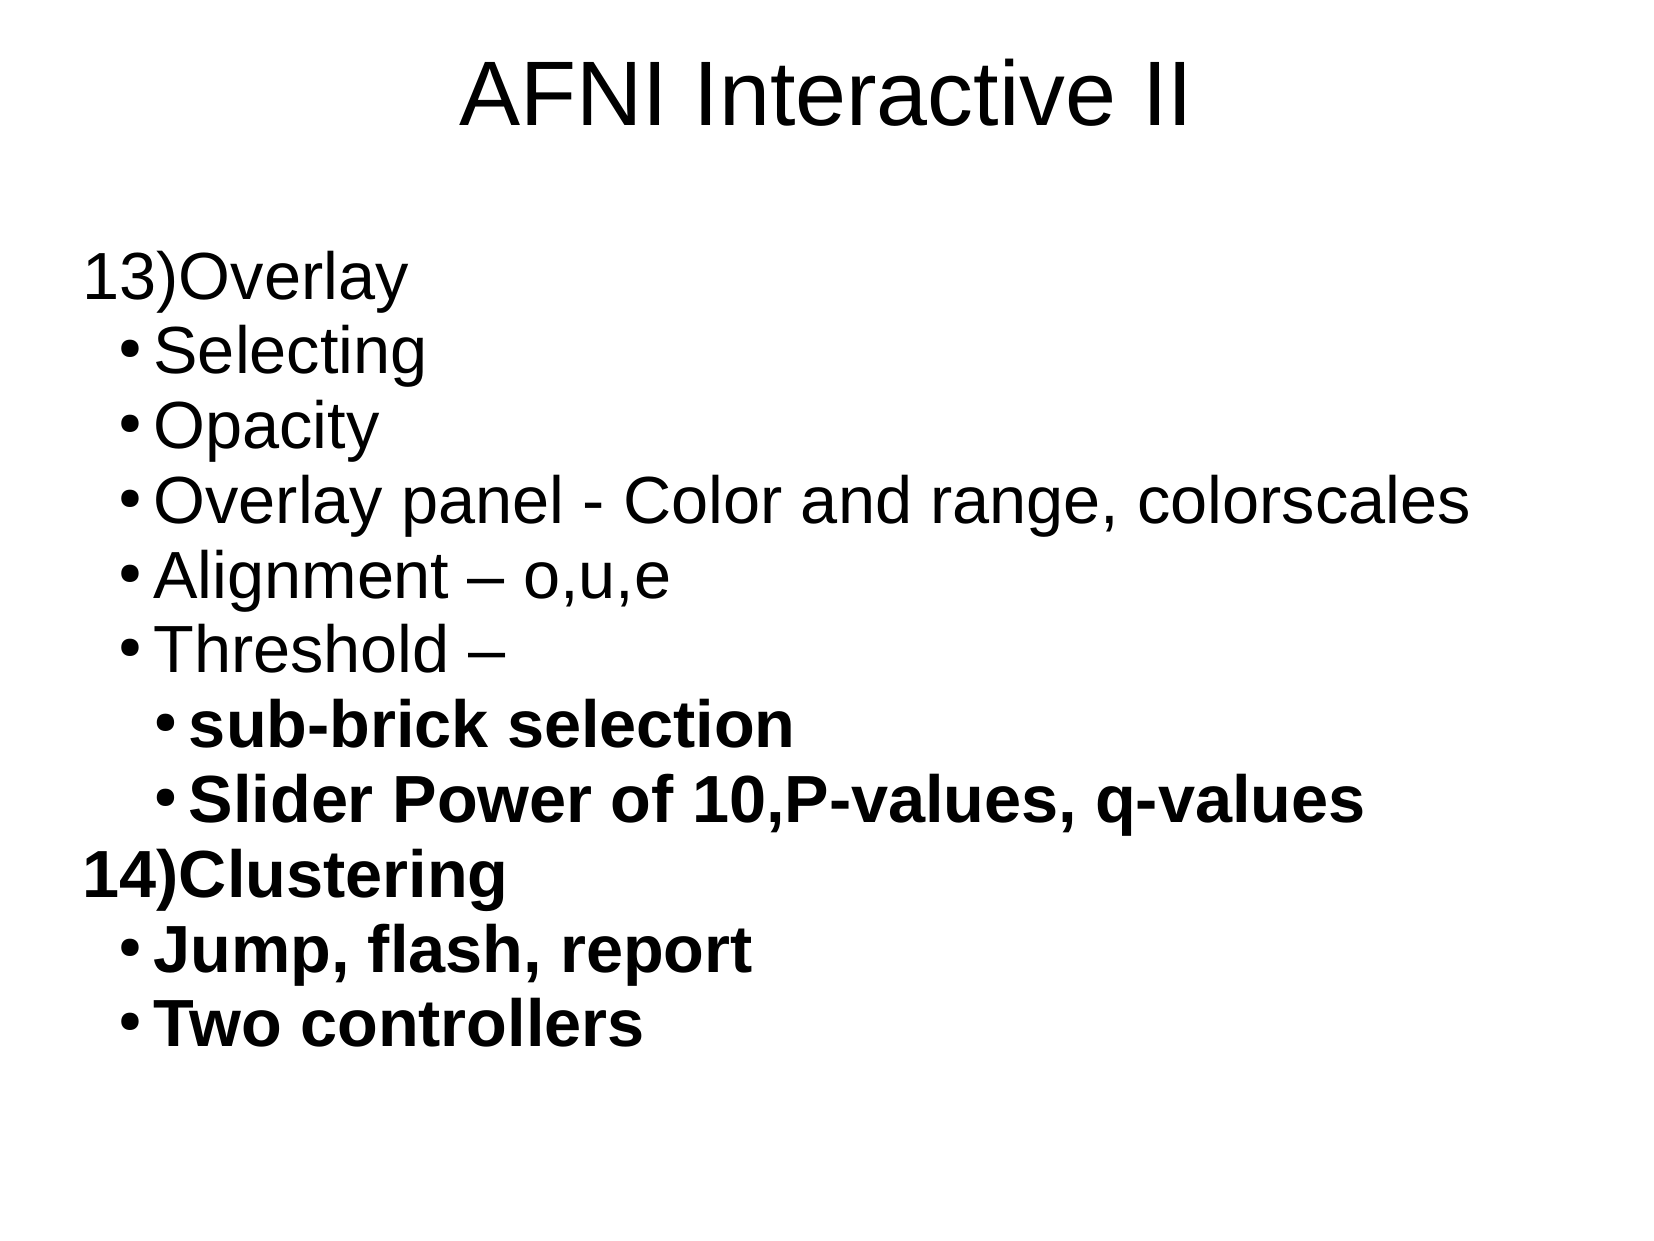

# AFNI Interactive II
Overlay
Selecting
Opacity
Overlay panel - Color and range, colorscales
Alignment – o,u,e
Threshold –
sub-brick selection
Slider Power of 10,P-values, q-values
Clustering
Jump, flash, report
Two controllers